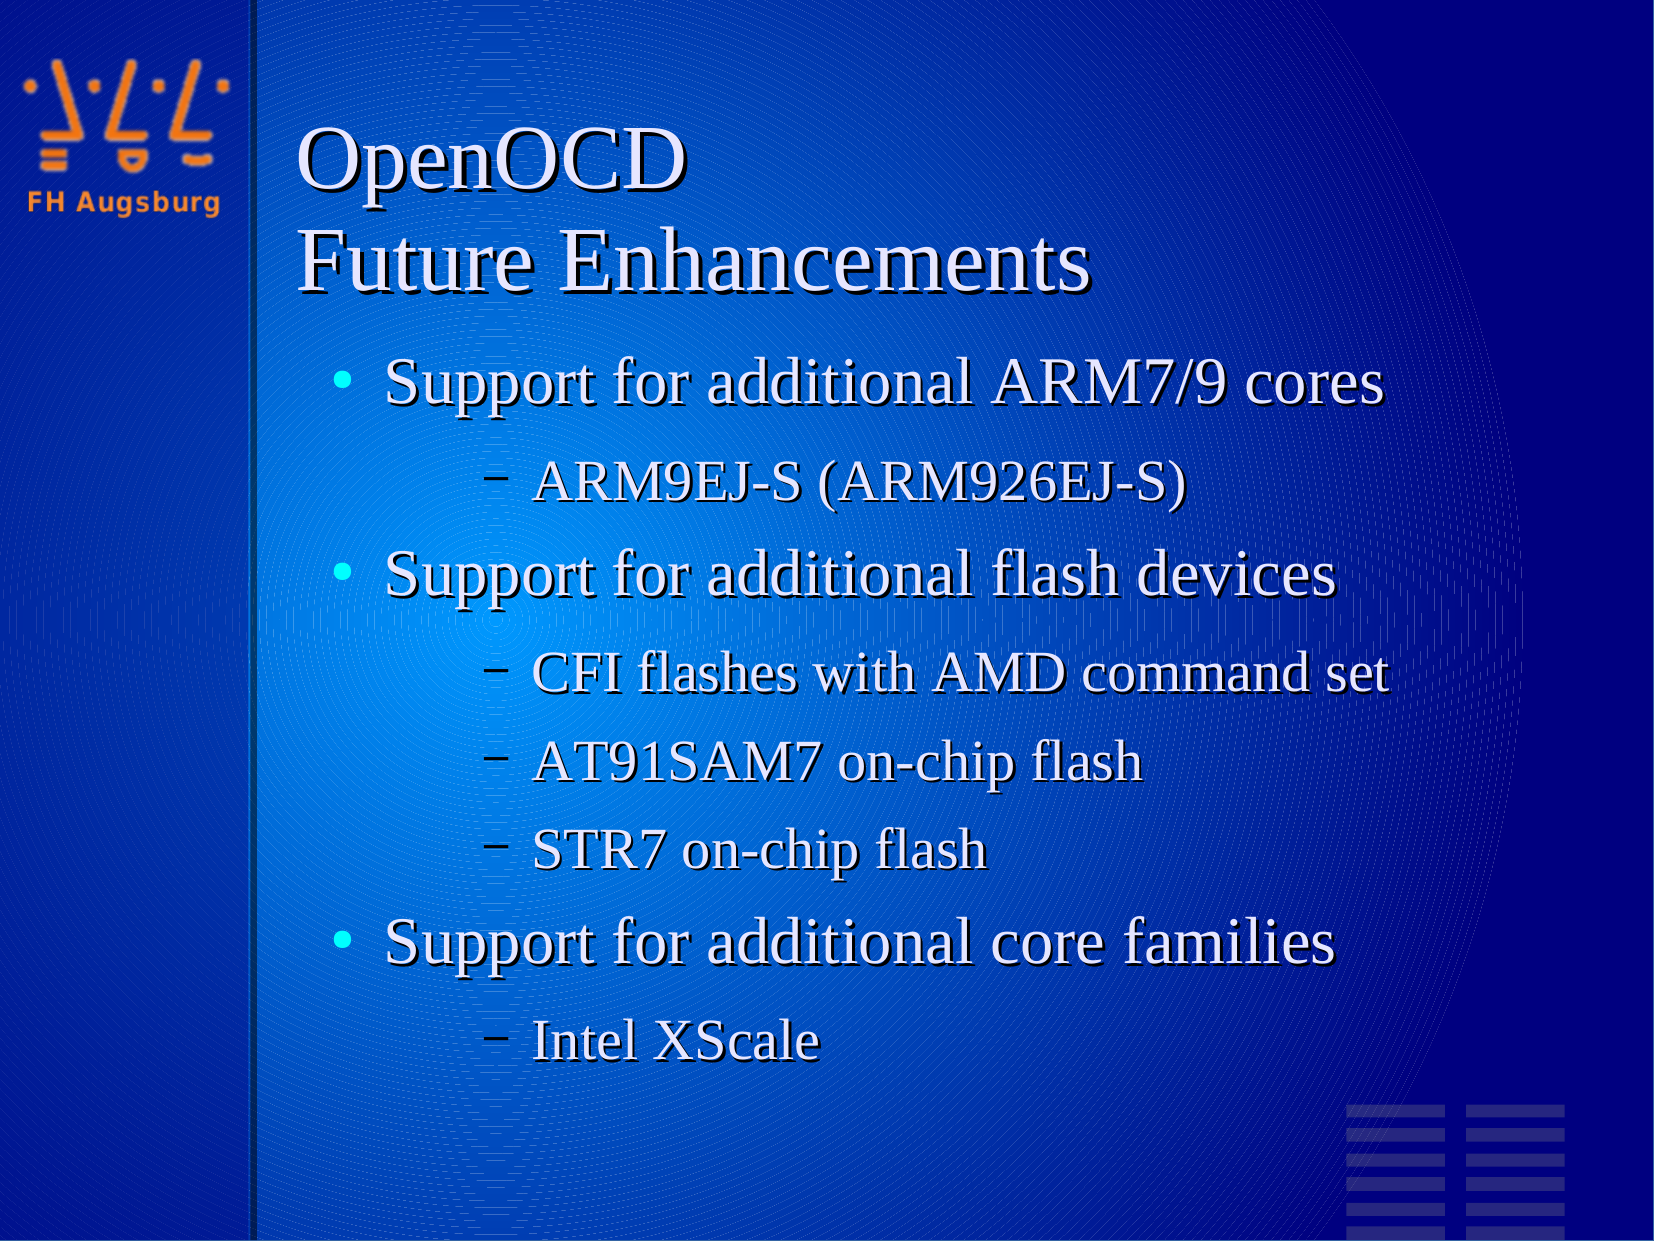

# OpenOCD Future Enhancements
Support for additional ARM7/9 cores
ARM9EJ-S (ARM926EJ-S)
Support for additional flash devices
CFI flashes with AMD command set
AT91SAM7 on-chip flash
STR7 on-chip flash
Support for additional core families
Intel XScale